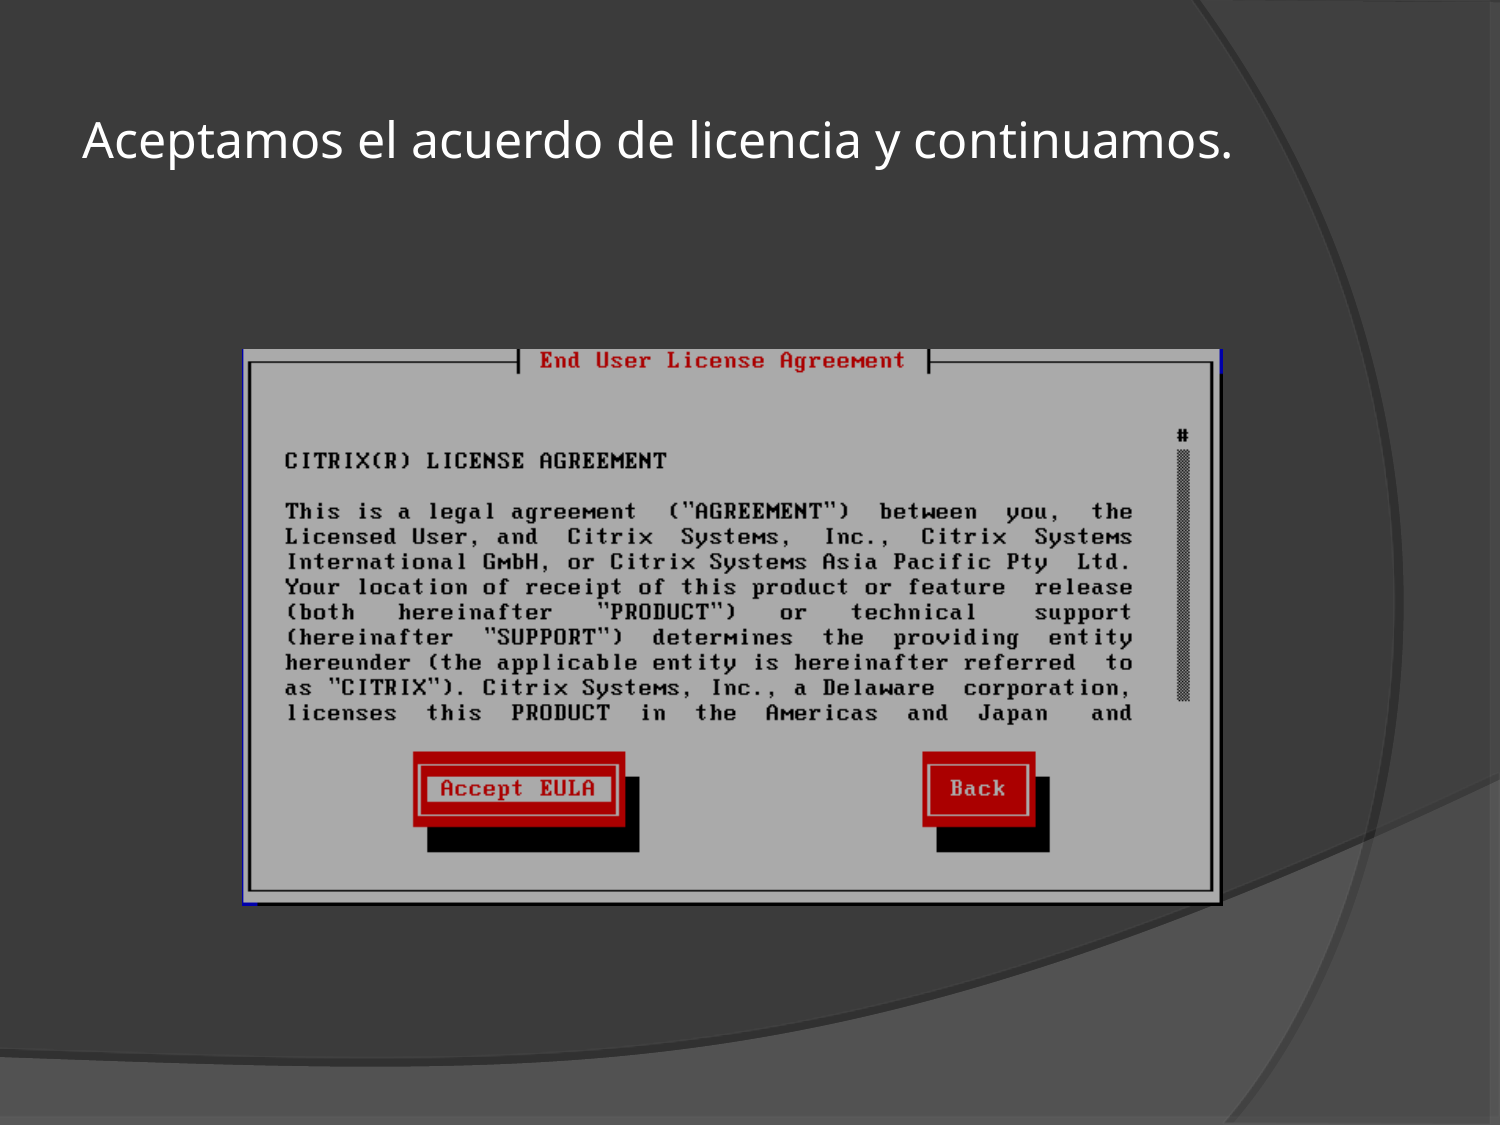

# Aceptamos el acuerdo de licencia y continuamos.